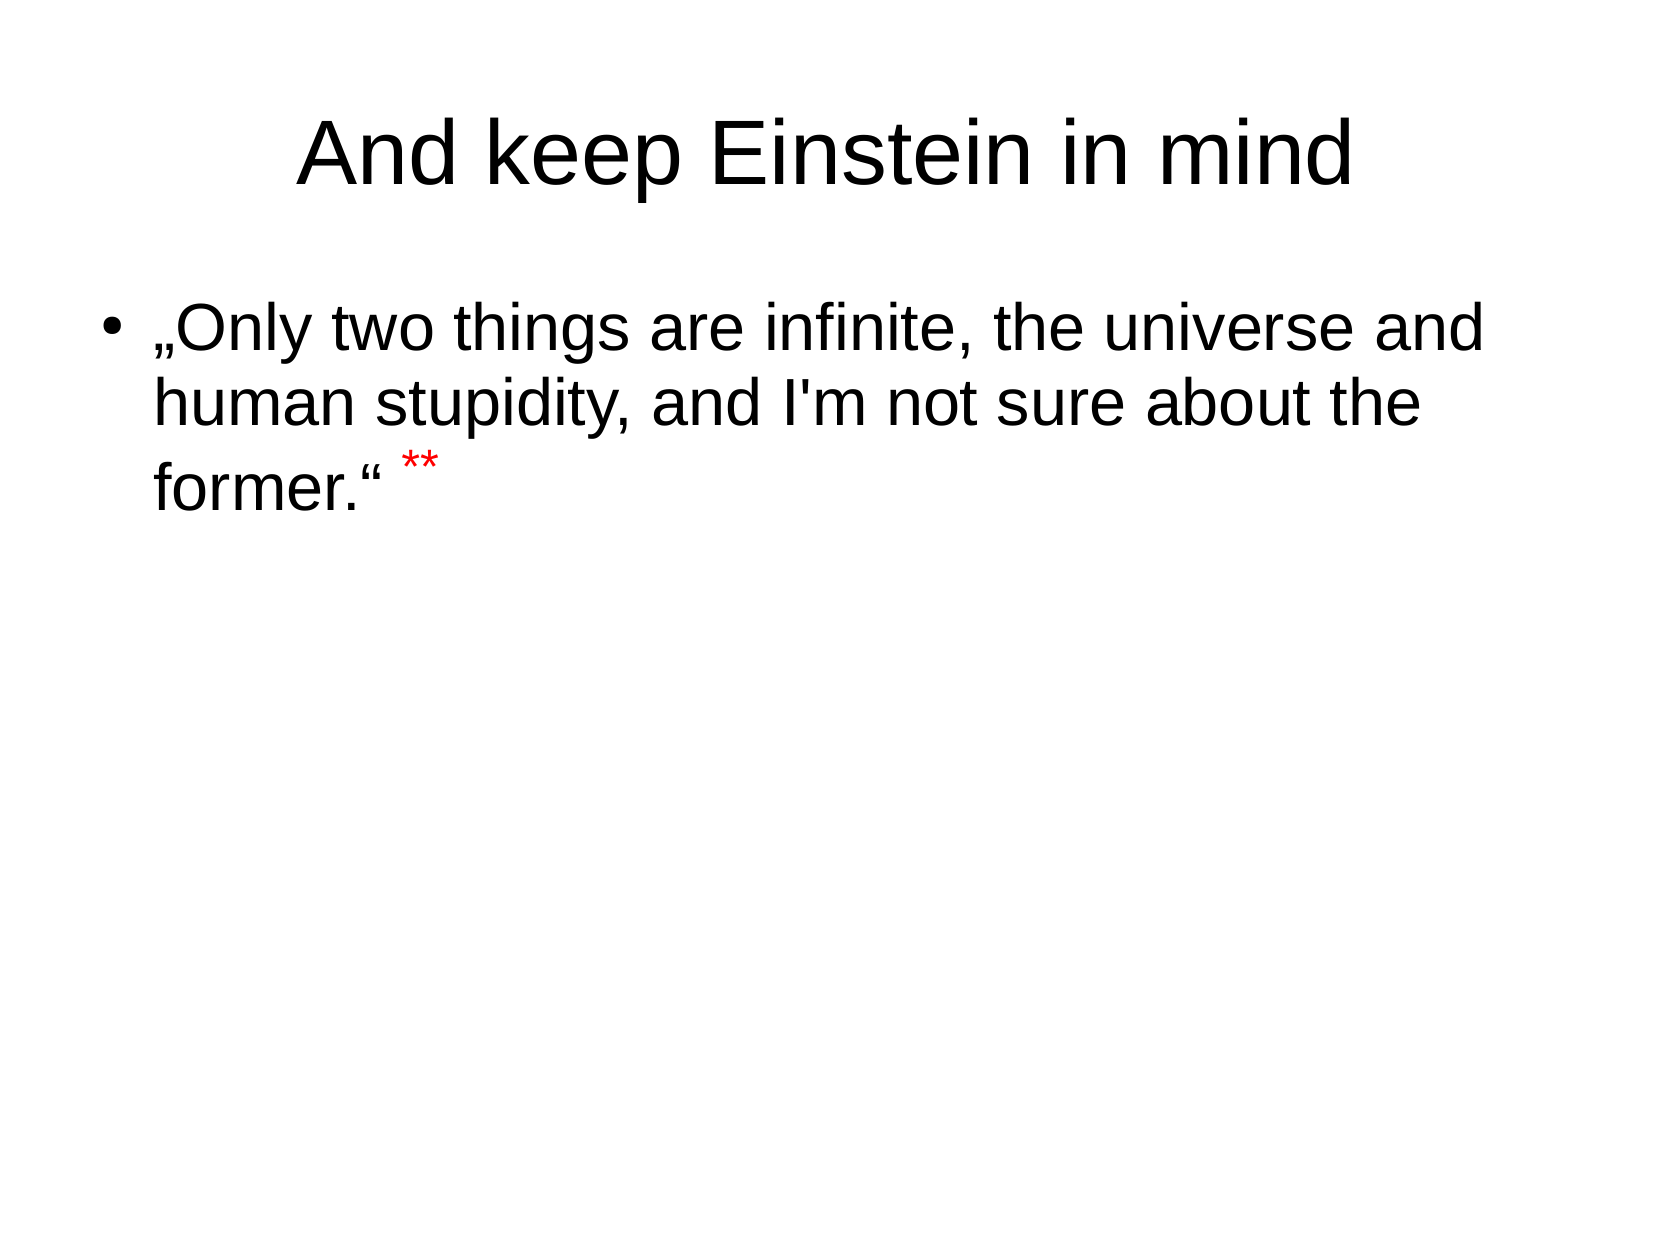

# And keep Einstein in mind
„Only two things are infinite, the universe and human stupidity, and I'm not sure about the former.“ **